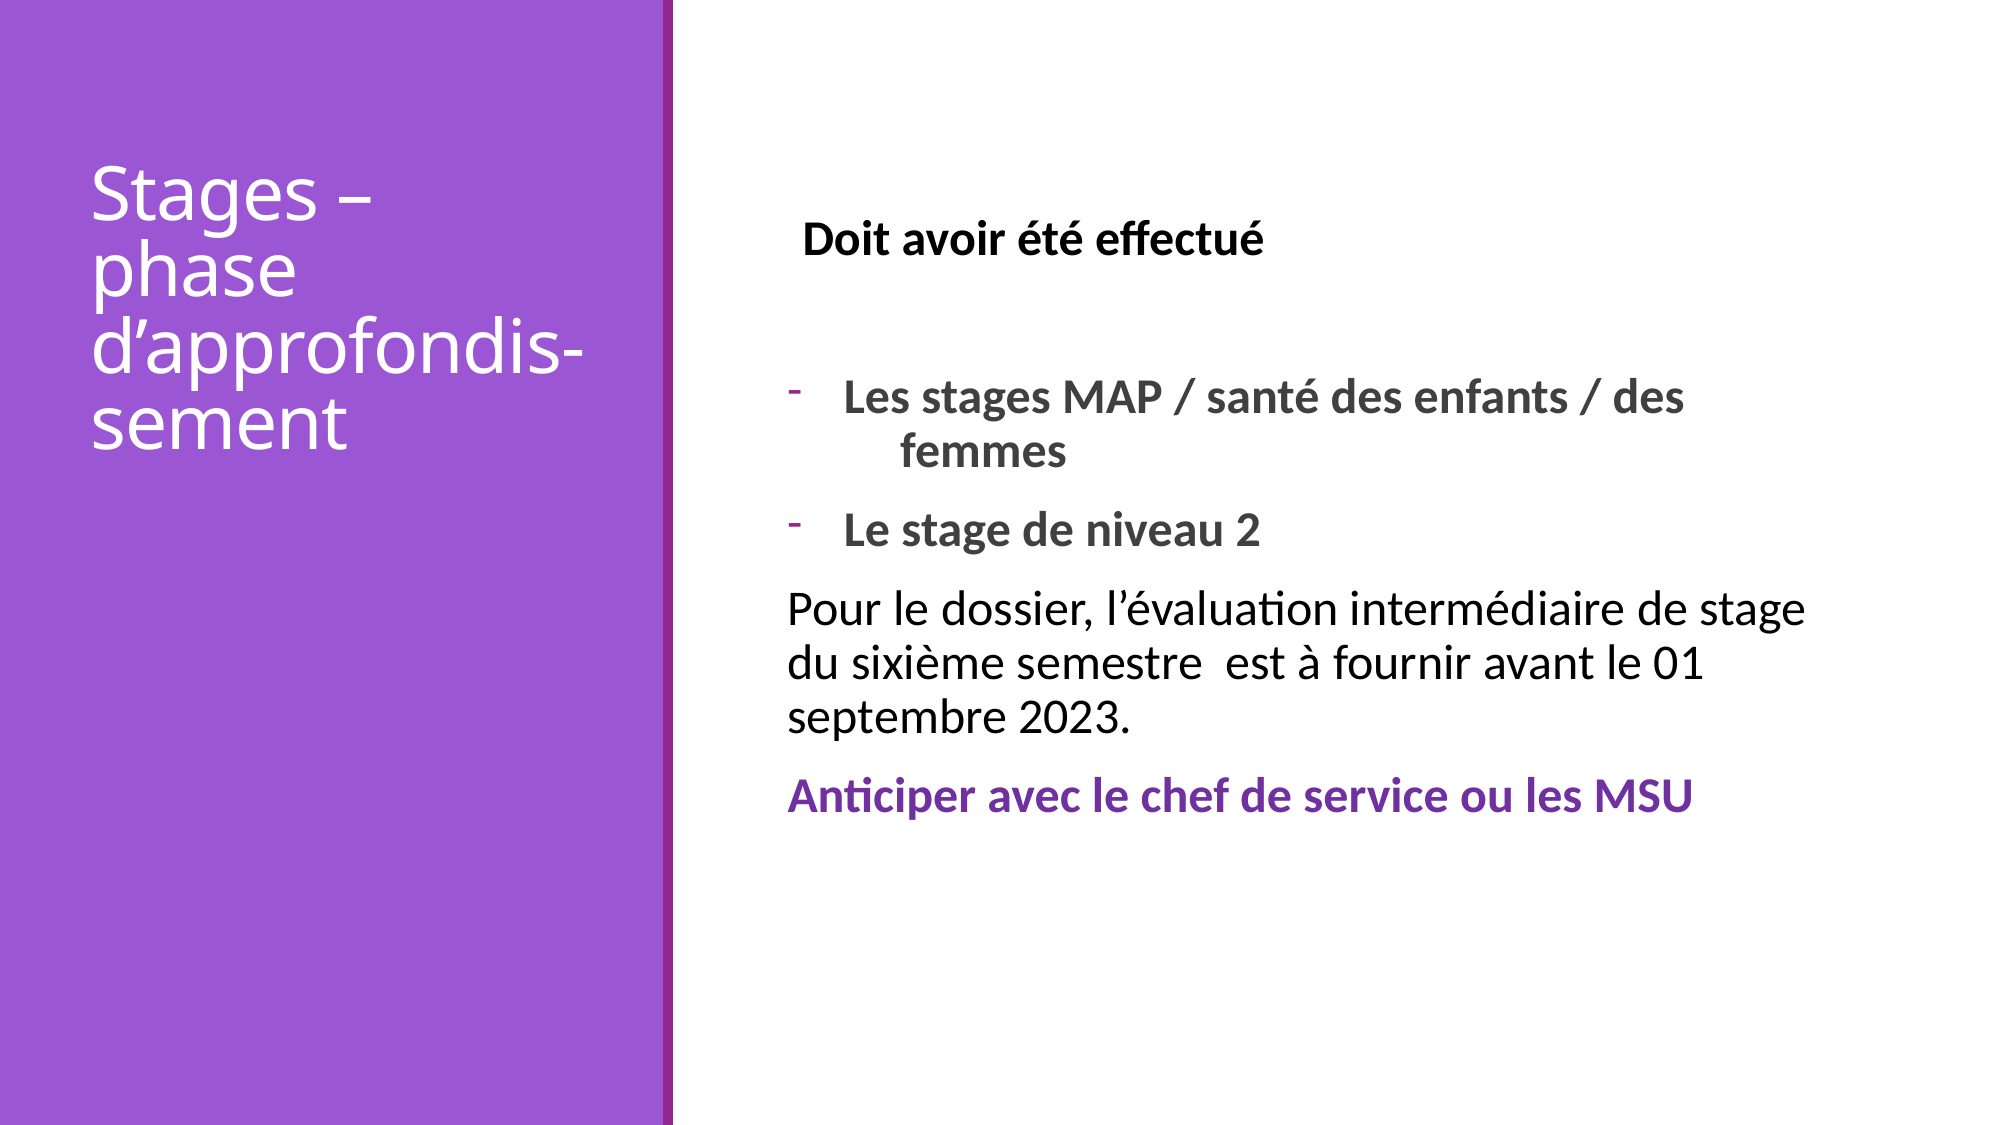

# Stages – phase d’approfondis-sement
Doit avoir été effectué
Les stages MAP / santé des enfants / des femmes
Le stage de niveau 2
Pour le dossier, l’évaluation intermédiaire de stage du sixième semestre est à fournir avant le 01 septembre 2023.
Anticiper avec le chef de service ou les MSU